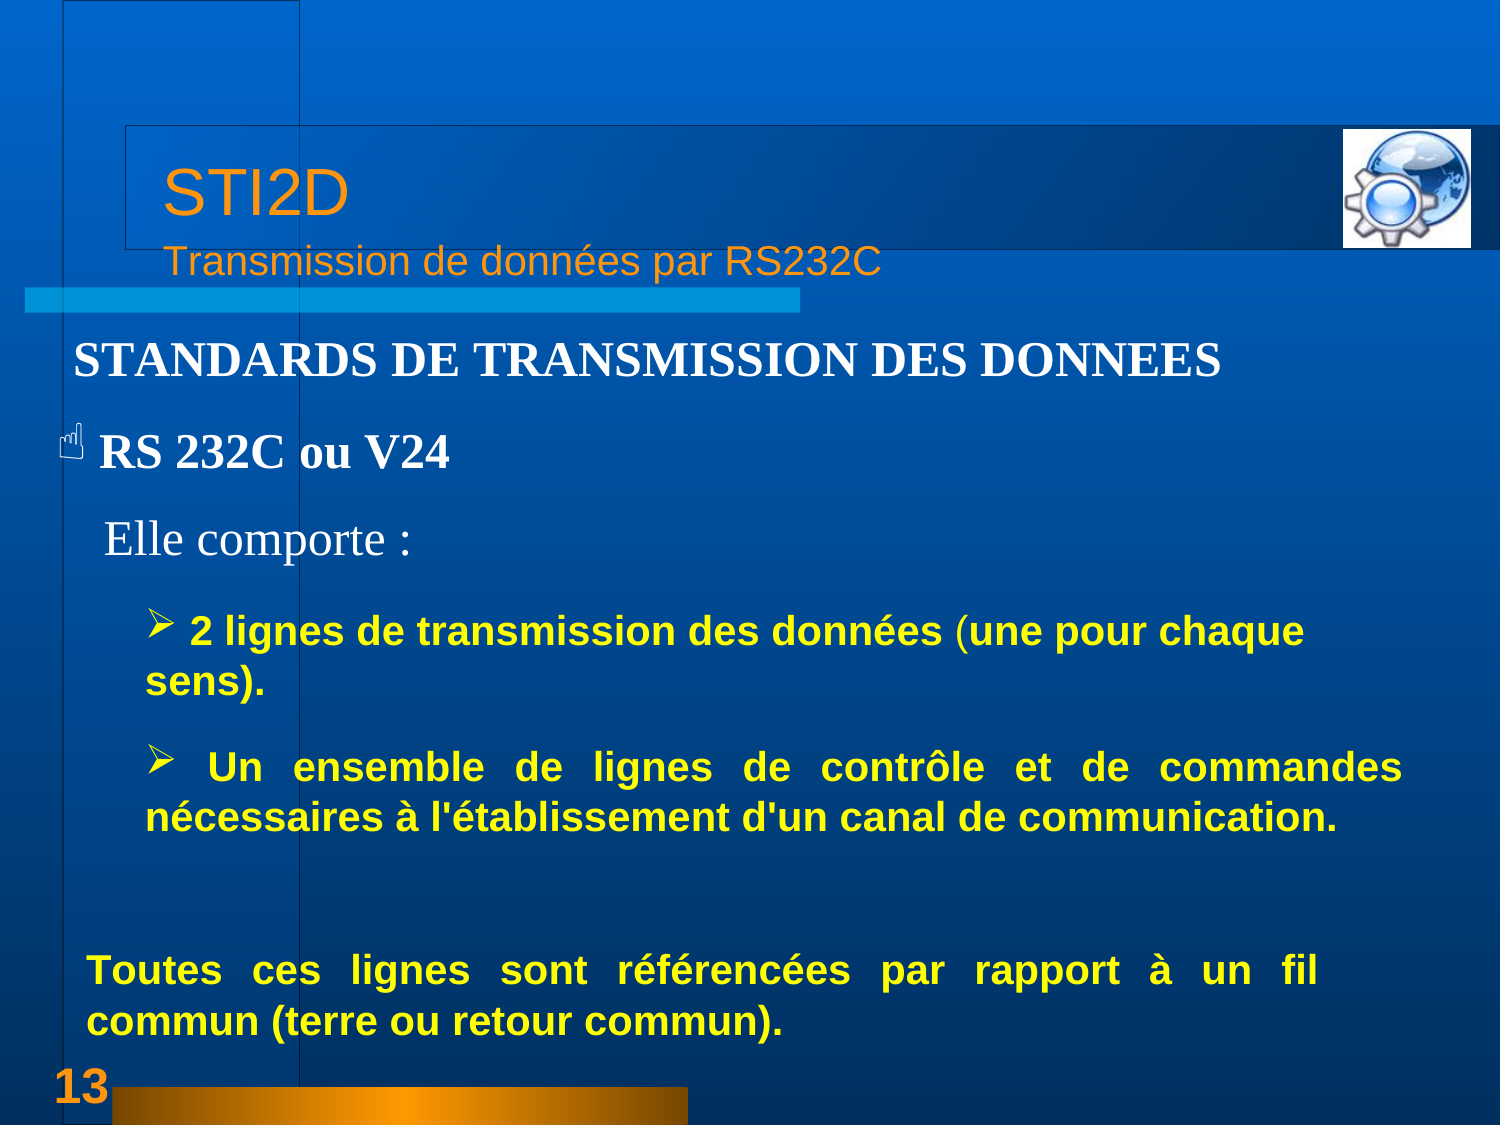

STANDARDS DE TRANSMISSION DES DONNEES
 RS 232C ou V24
Elle comporte :
 2 lignes de transmission des données (une pour chaque sens).
 Un ensemble de lignes de contrôle et de commandes nécessaires à l'établissement d'un canal de communication.
Toutes ces lignes sont référencées par rapport à un fil commun (terre ou retour commun).